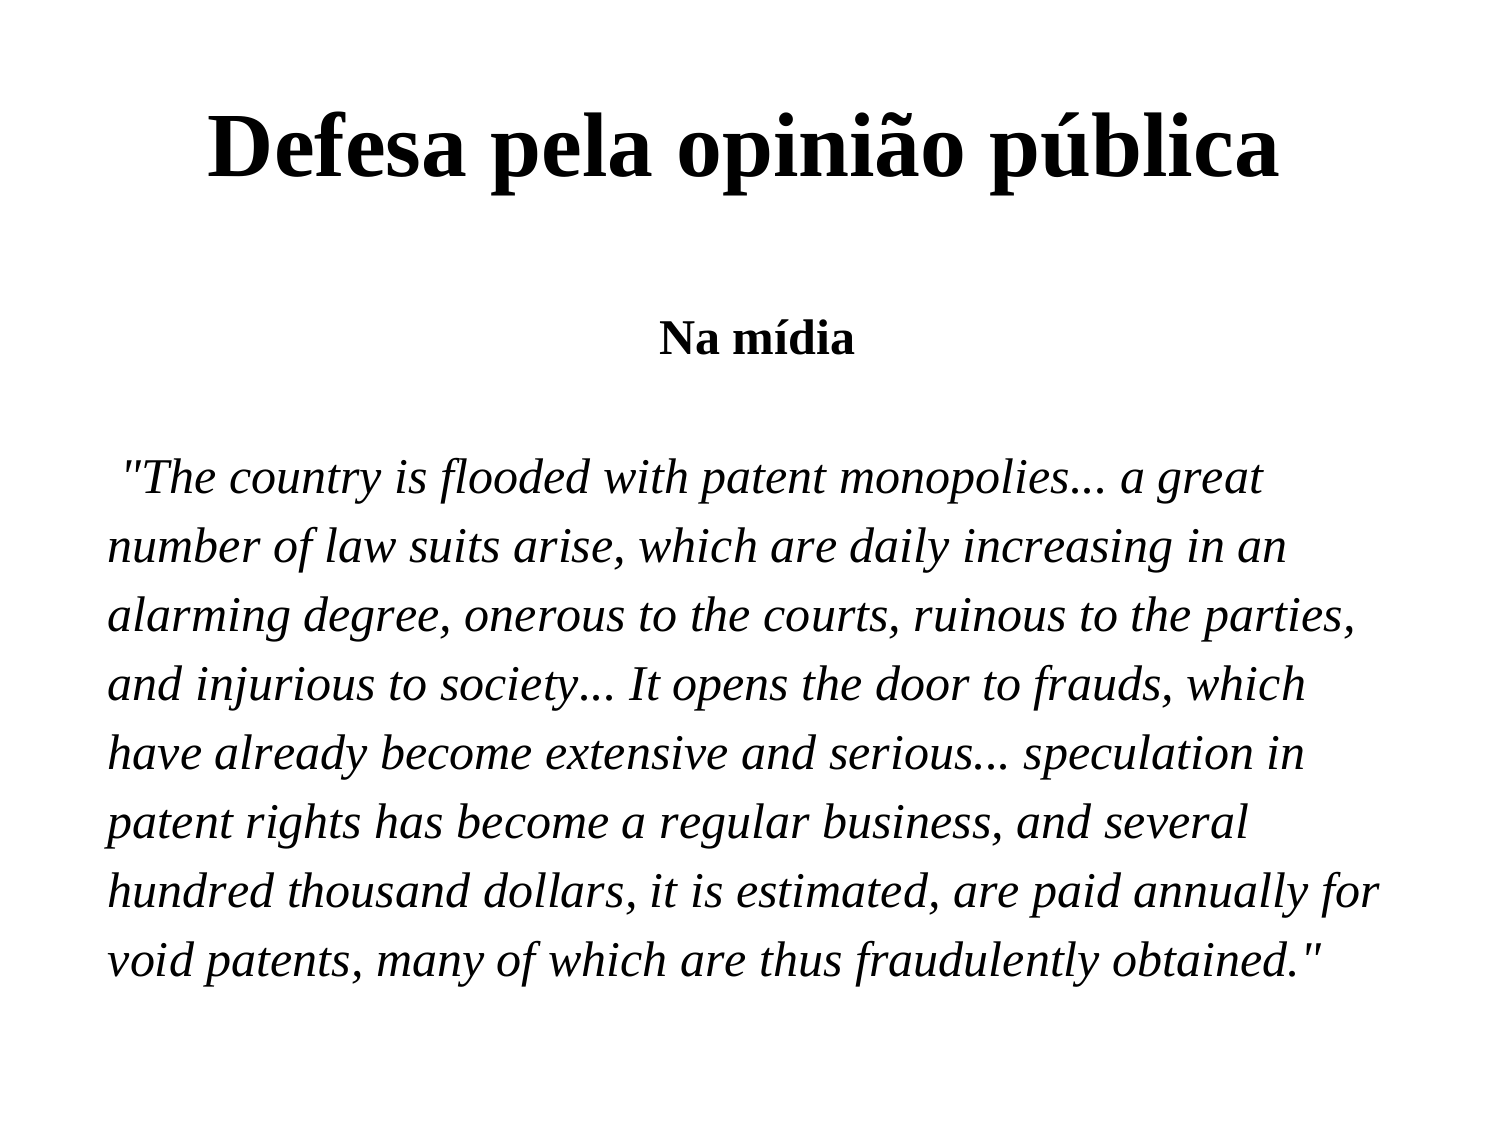

# Defesa pela opinião pública
 Na mídia
 "The country is flooded with patent monopolies... a great number of law suits arise, which are daily increasing in an alarming degree, onerous to the courts, ruinous to the parties, and injurious to society... It opens the door to frauds, which have already become extensive and serious... speculation in patent rights has become a regular business, and several hundred thousand dollars, it is estimated, are paid annually for void patents, many of which are thus fraudulently obtained."